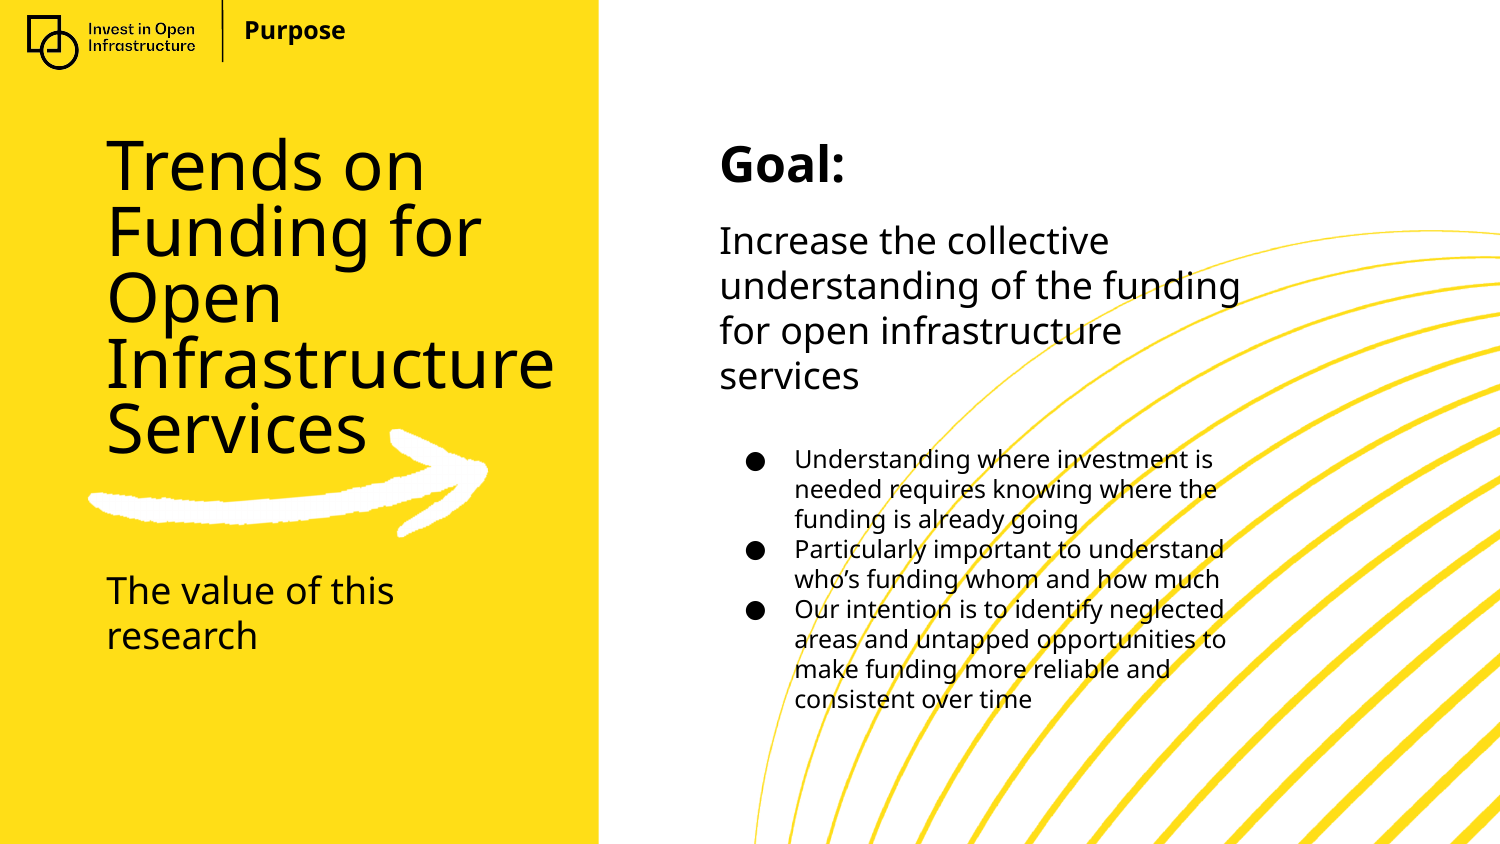

Purpose
Goal:
Increase the collective understanding of the funding for open infrastructure services
# Trends on Funding for Open Infrastructure Services
Understanding where investment is needed requires knowing where the funding is already going
Particularly important to understand who’s funding whom and how much
Our intention is to identify neglected areas and untapped opportunities to make funding more reliable and consistent over time
The value of this research